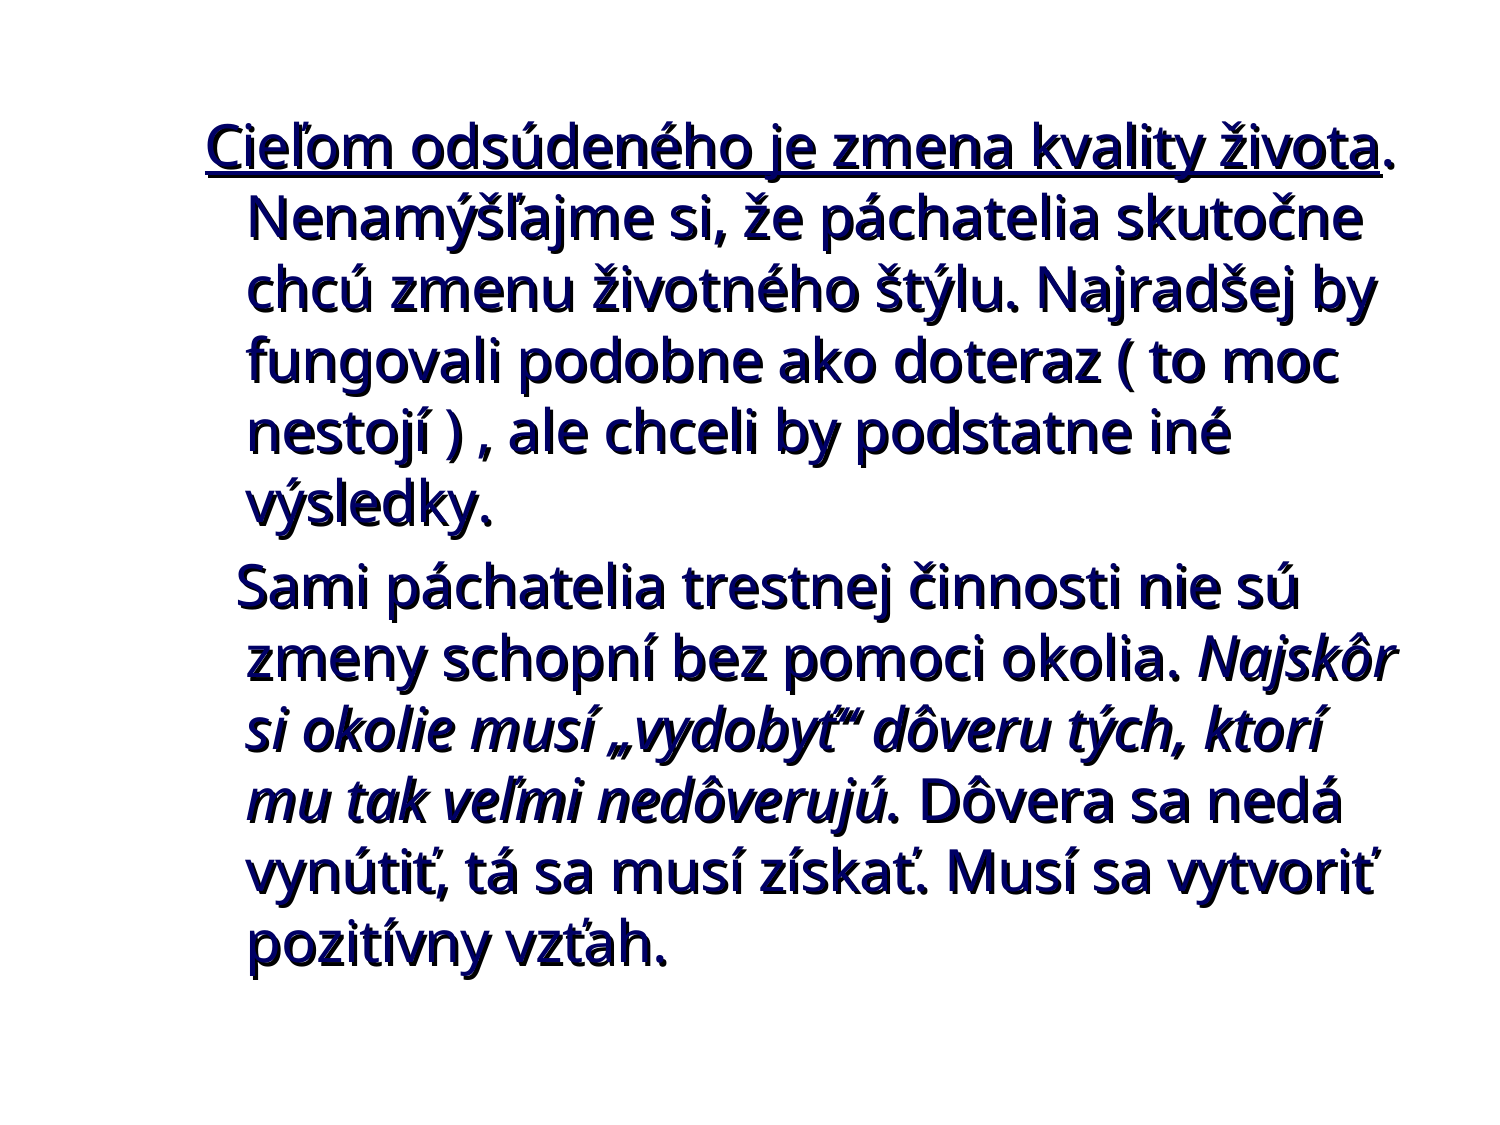

# Cieľom odsúdeného je zmena kvality života. Nenamýšľajme si, že páchatelia skutočne chcú zmenu životného štýlu. Najradšej by fungovali podobne ako doteraz ( to moc nestojí ) , ale chceli by podstatne iné výsledky.
 Sami páchatelia trestnej činnosti nie sú zmeny schopní bez pomoci okolia. Najskôr si okolie musí „vydobyť“ dôveru tých, ktorí mu tak veľmi nedôverujú. Dôvera sa nedá vynútiť, tá sa musí získať. Musí sa vytvoriť pozitívny vzťah.
12